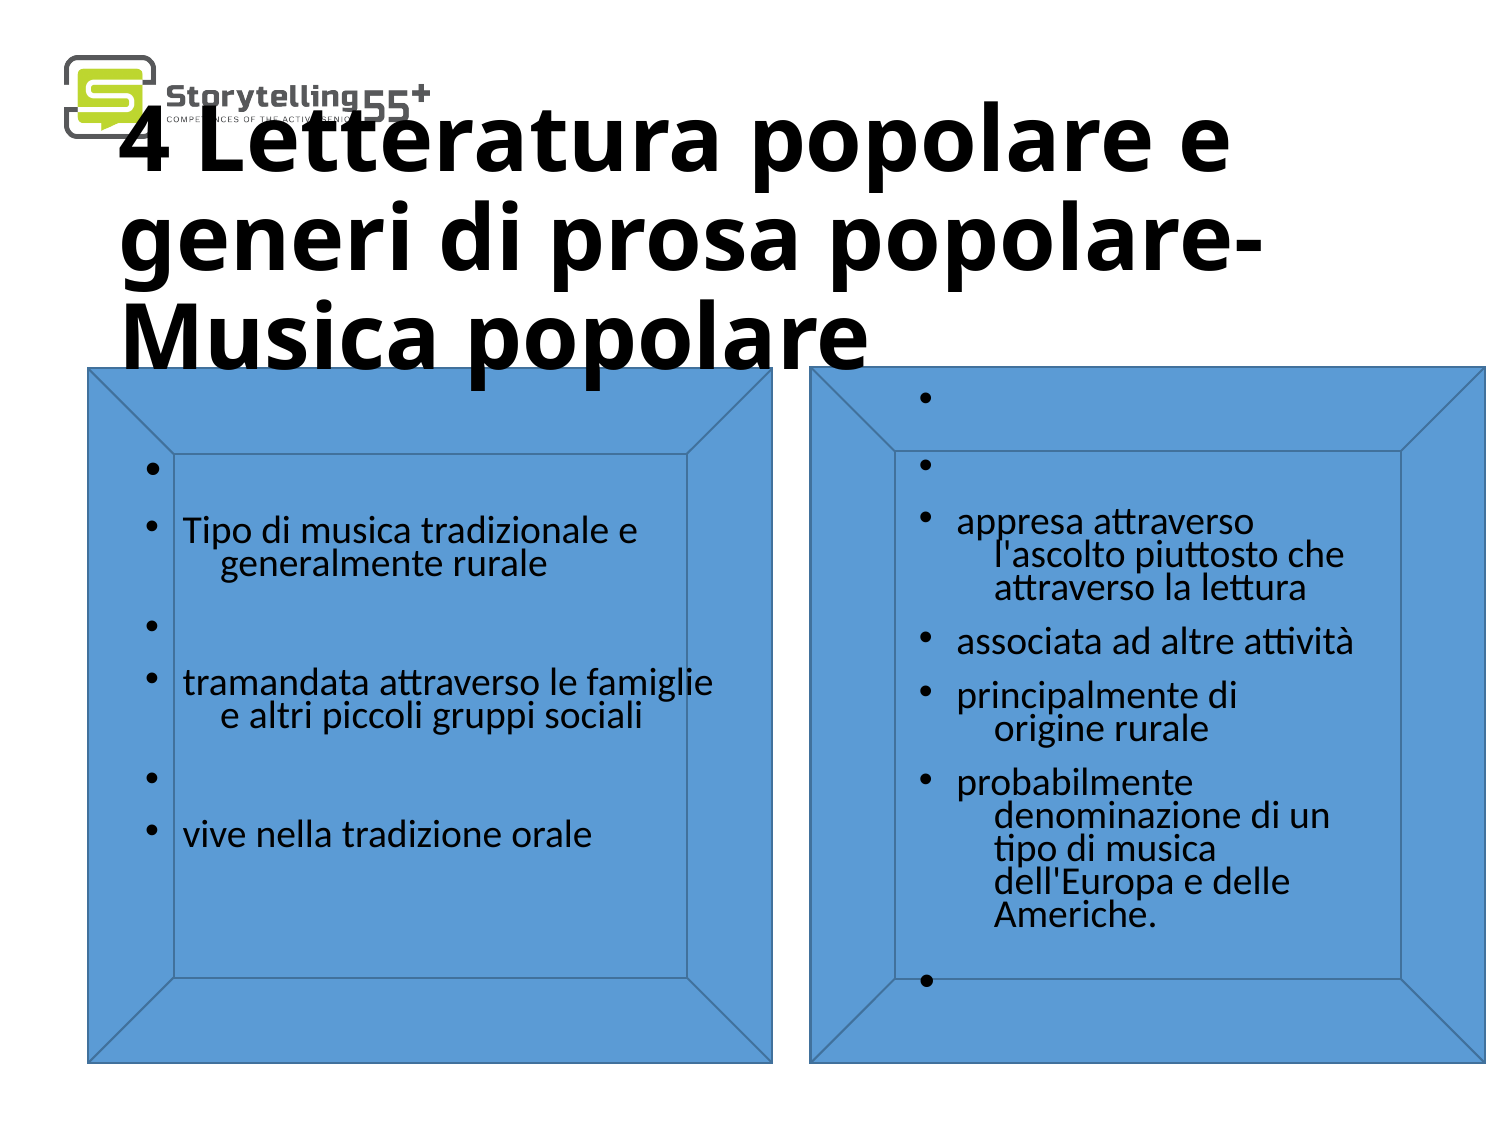

# 4 Letteratura popolare e generi di prosa popolare- Musica popolare
appresa attraverso l'ascolto piuttosto che attraverso la lettura
associata ad altre attività
principalmente di origine rurale
probabilmente denominazione di un tipo di musica dell'Europa e delle Americhe.
Tipo di musica tradizionale e generalmente rurale
tramandata attraverso le famiglie e altri piccoli gruppi sociali
vive nella tradizione orale